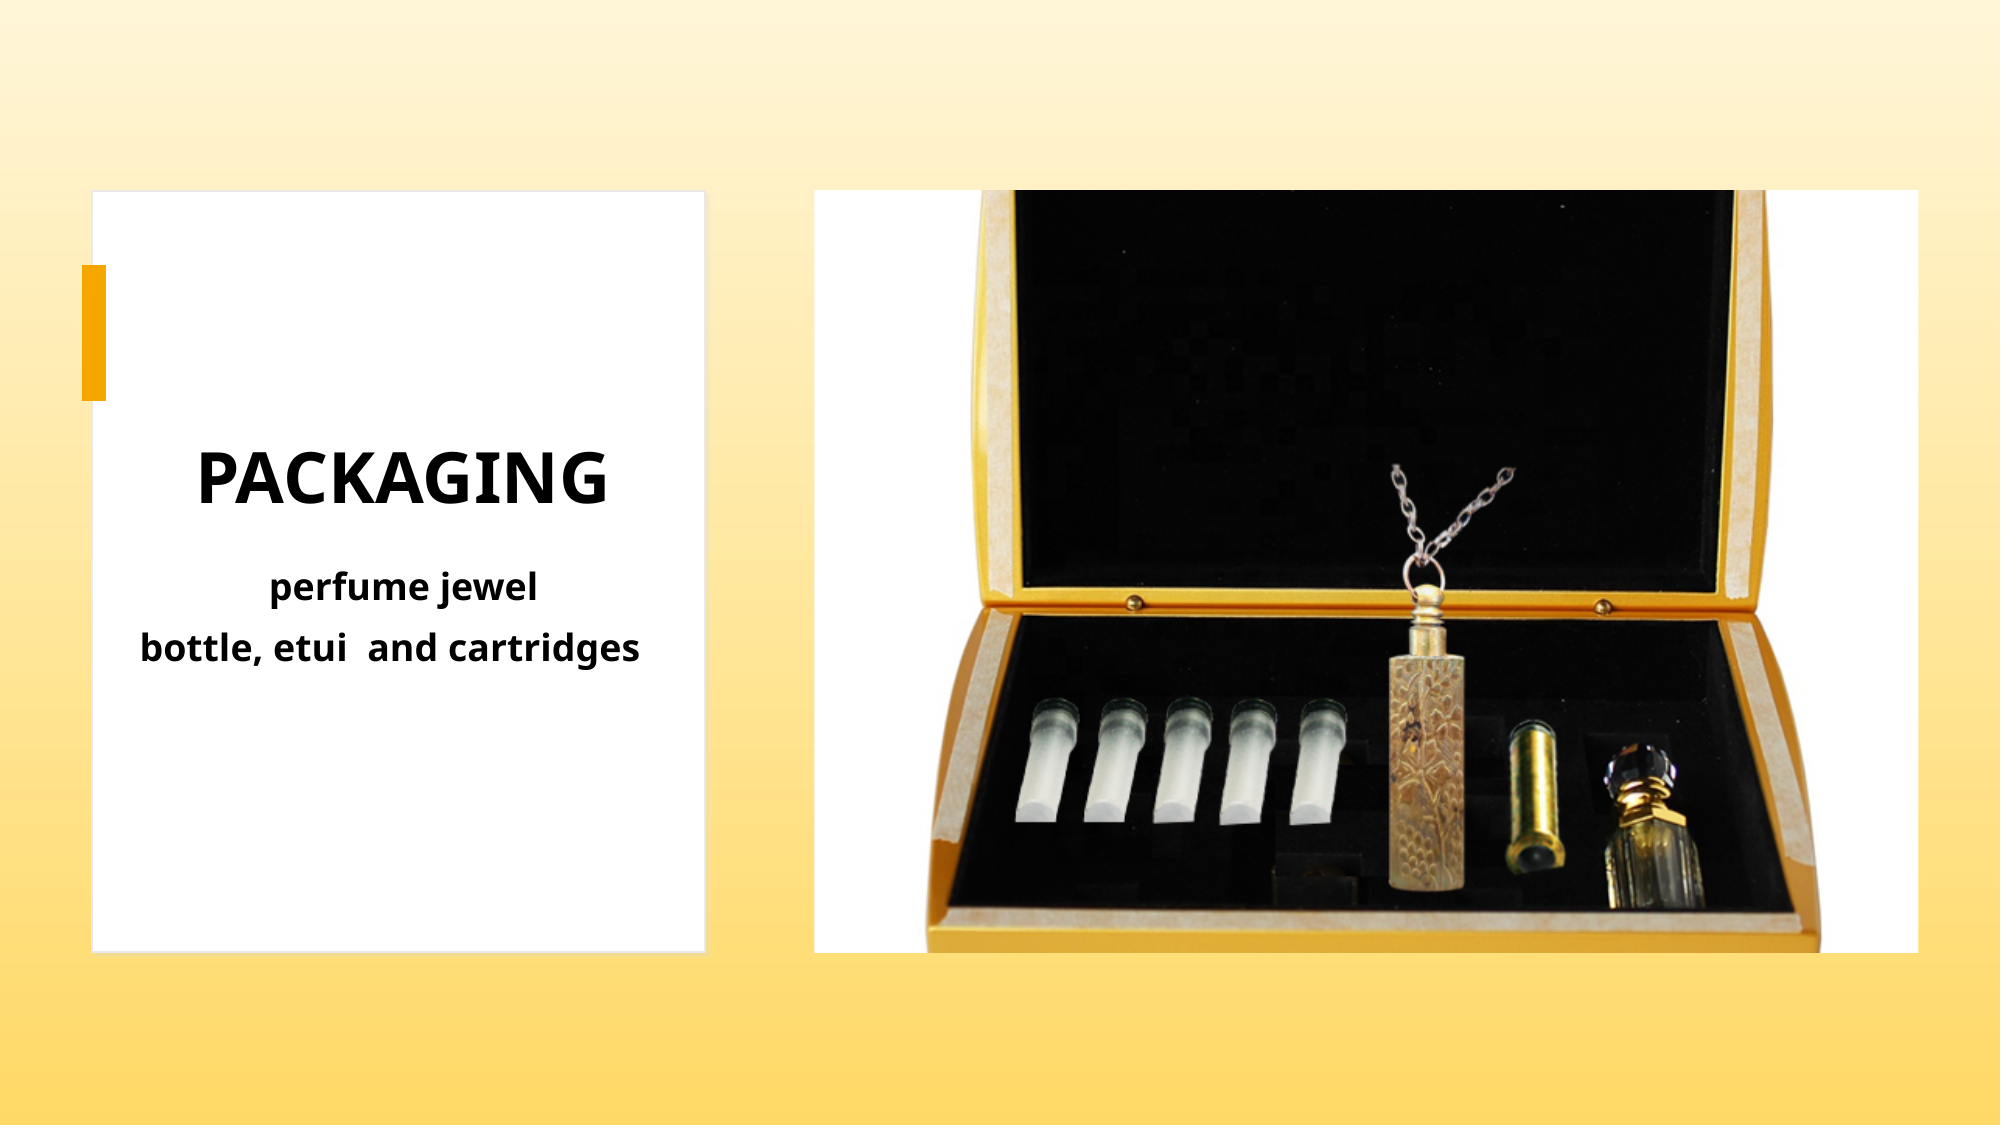

# PACKAGING perfume jewel bottle, etui and cartridges